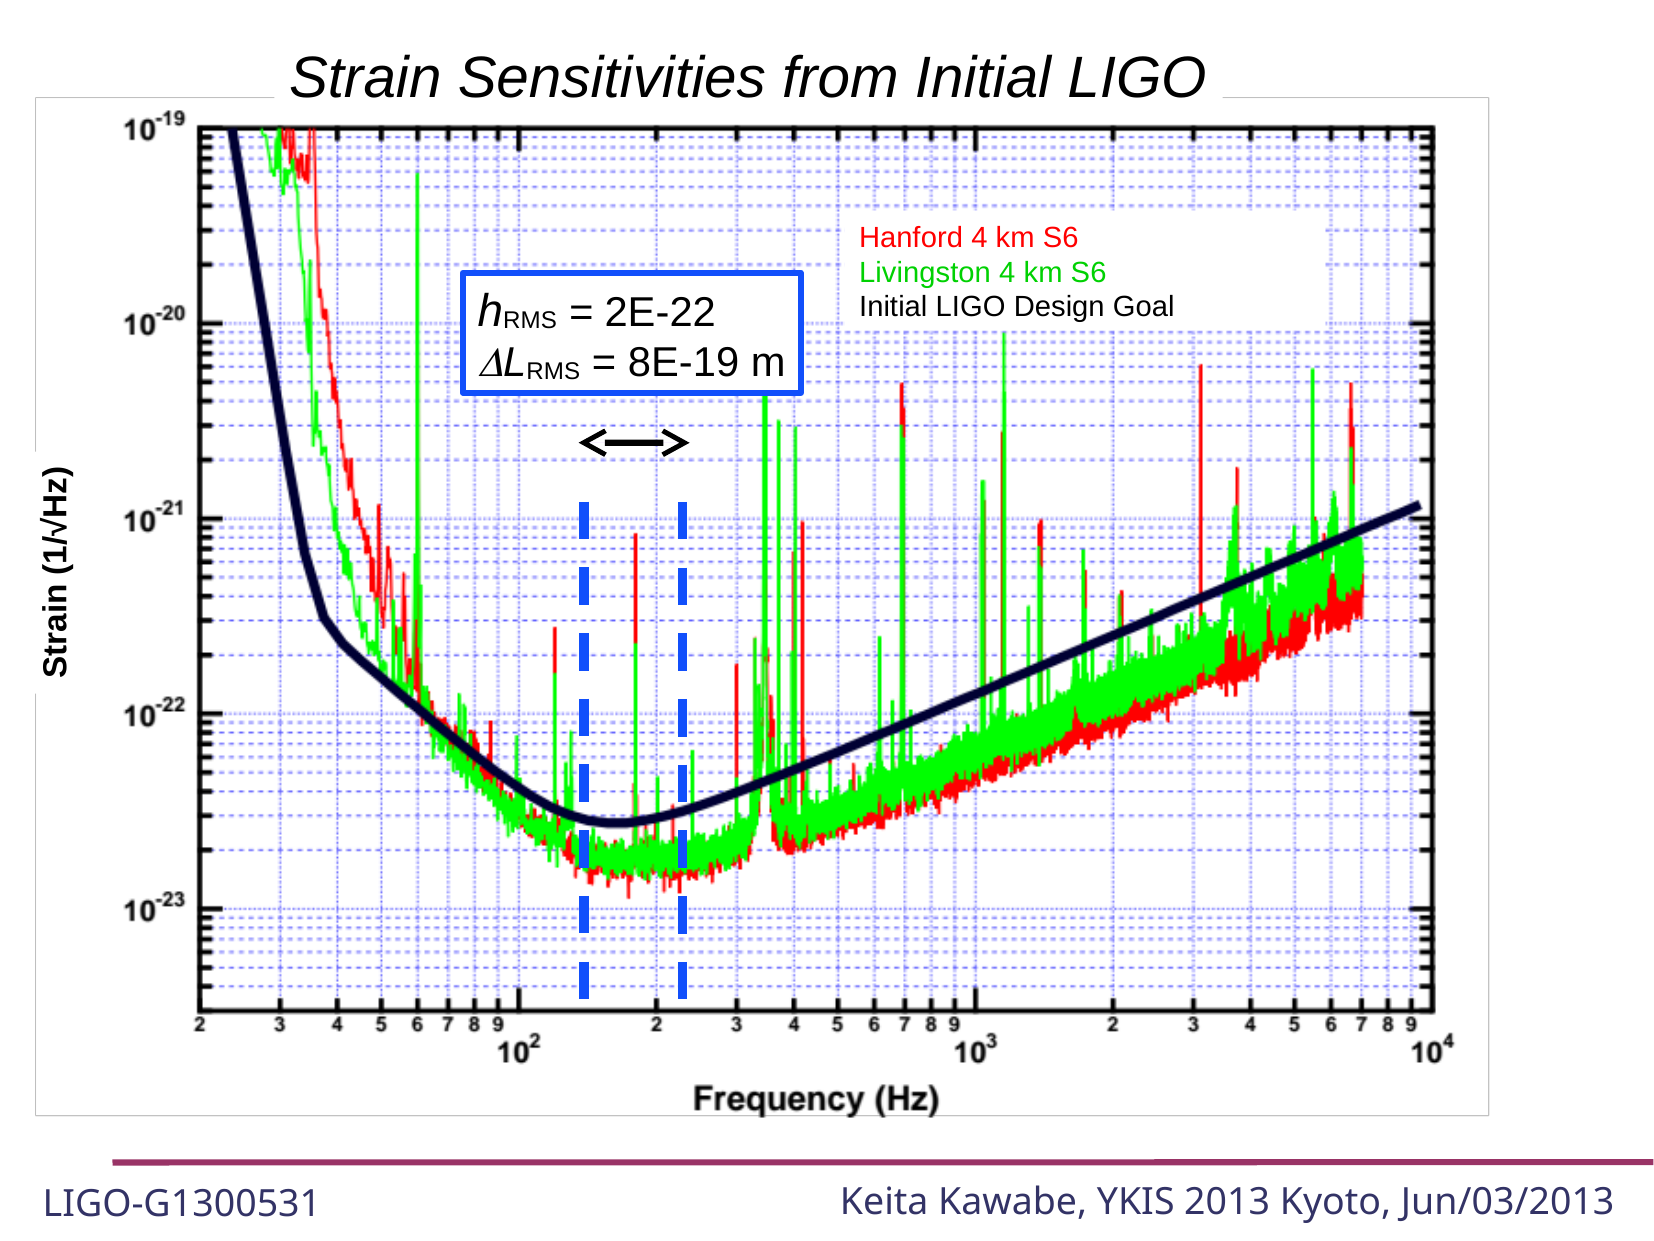

# Add S6 sensitivity curve here
Strain Sensitivities from Initial LIGO
Hanford 4 km S6
Livingston 4 km S6
Initial LIGO Design Goal
h ~< 2E-23/sqrtHz @ 200Hz
hRMS = 2E-22
DLRMS = 8E-19 m
Strain (1/√Hz)